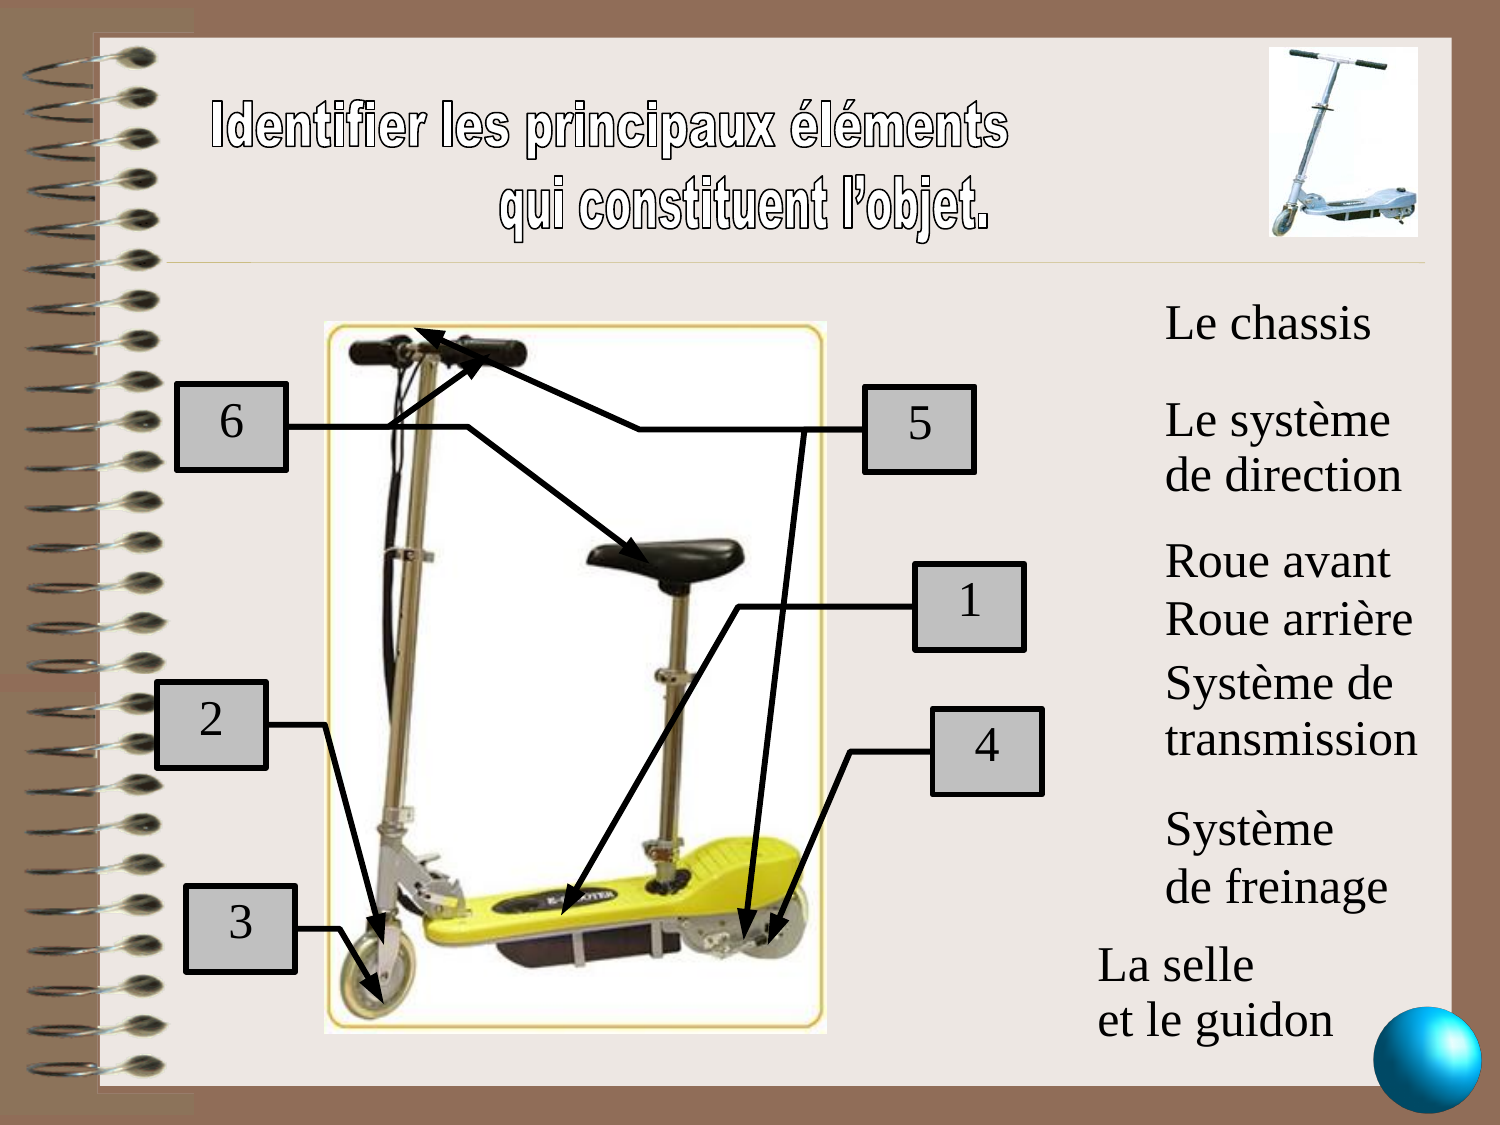

Le chassis
Le système
de direction
Roue avant
Roue arrière
Système de
transmission
Système
de freinage
La selle
et le guidon